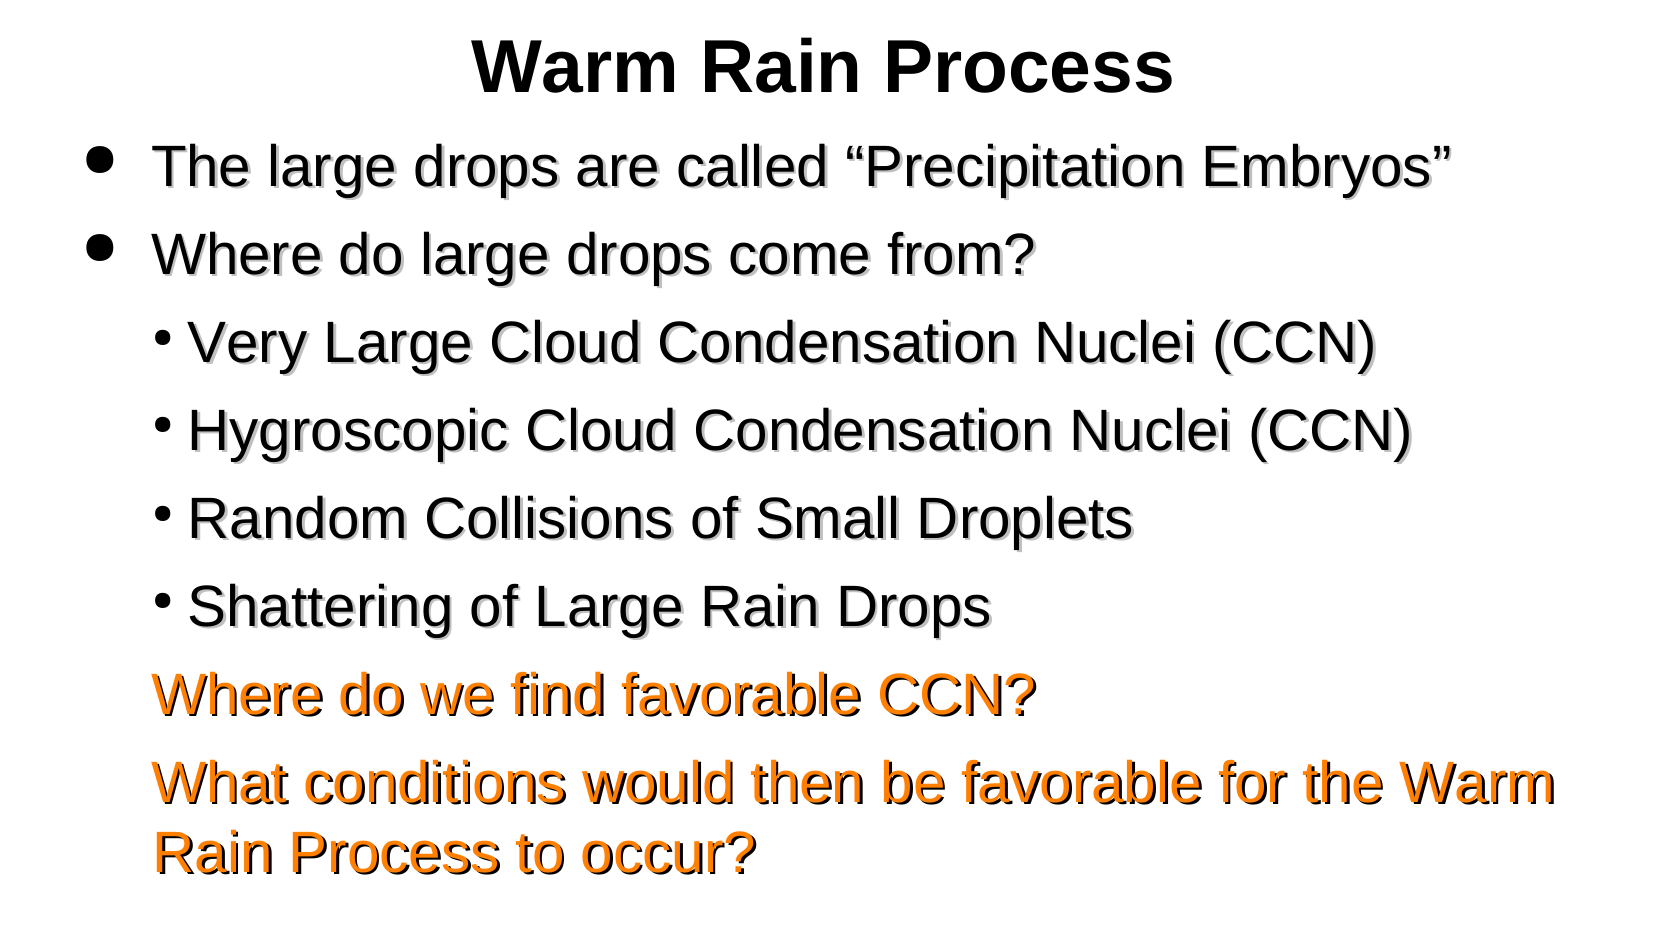

# Warm Rain Process
 The large drops are called “Precipitation Embryos”
 Where do large drops come from?
Very Large Cloud Condensation Nuclei (CCN)
Hygroscopic Cloud Condensation Nuclei (CCN)
Random Collisions of Small Droplets
Shattering of Large Rain Drops
 Where do we find favorable CCN?
 What conditions would then be favorable for the Warm Rain Process to occur?
Condensation Produces Drops to Small to Precipitate